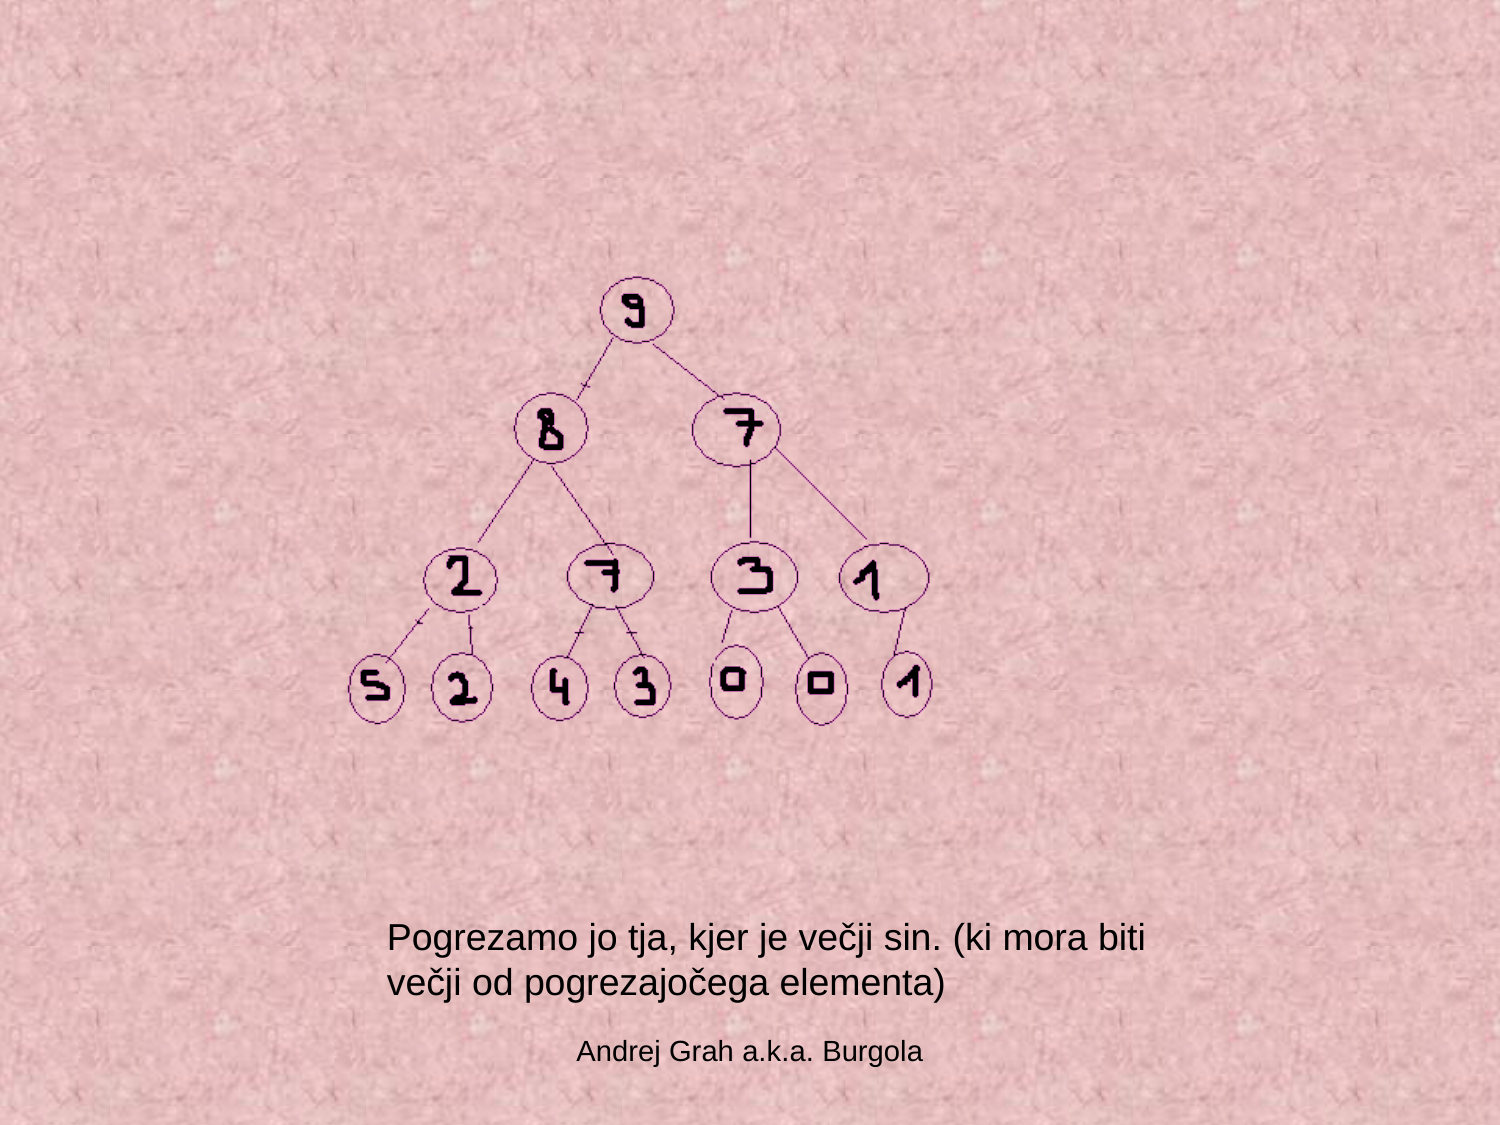

Pogrezamo jo tja, kjer je večji sin. (ki mora biti večji od pogrezajočega elementa)
Andrej Grah a.k.a. Burgola